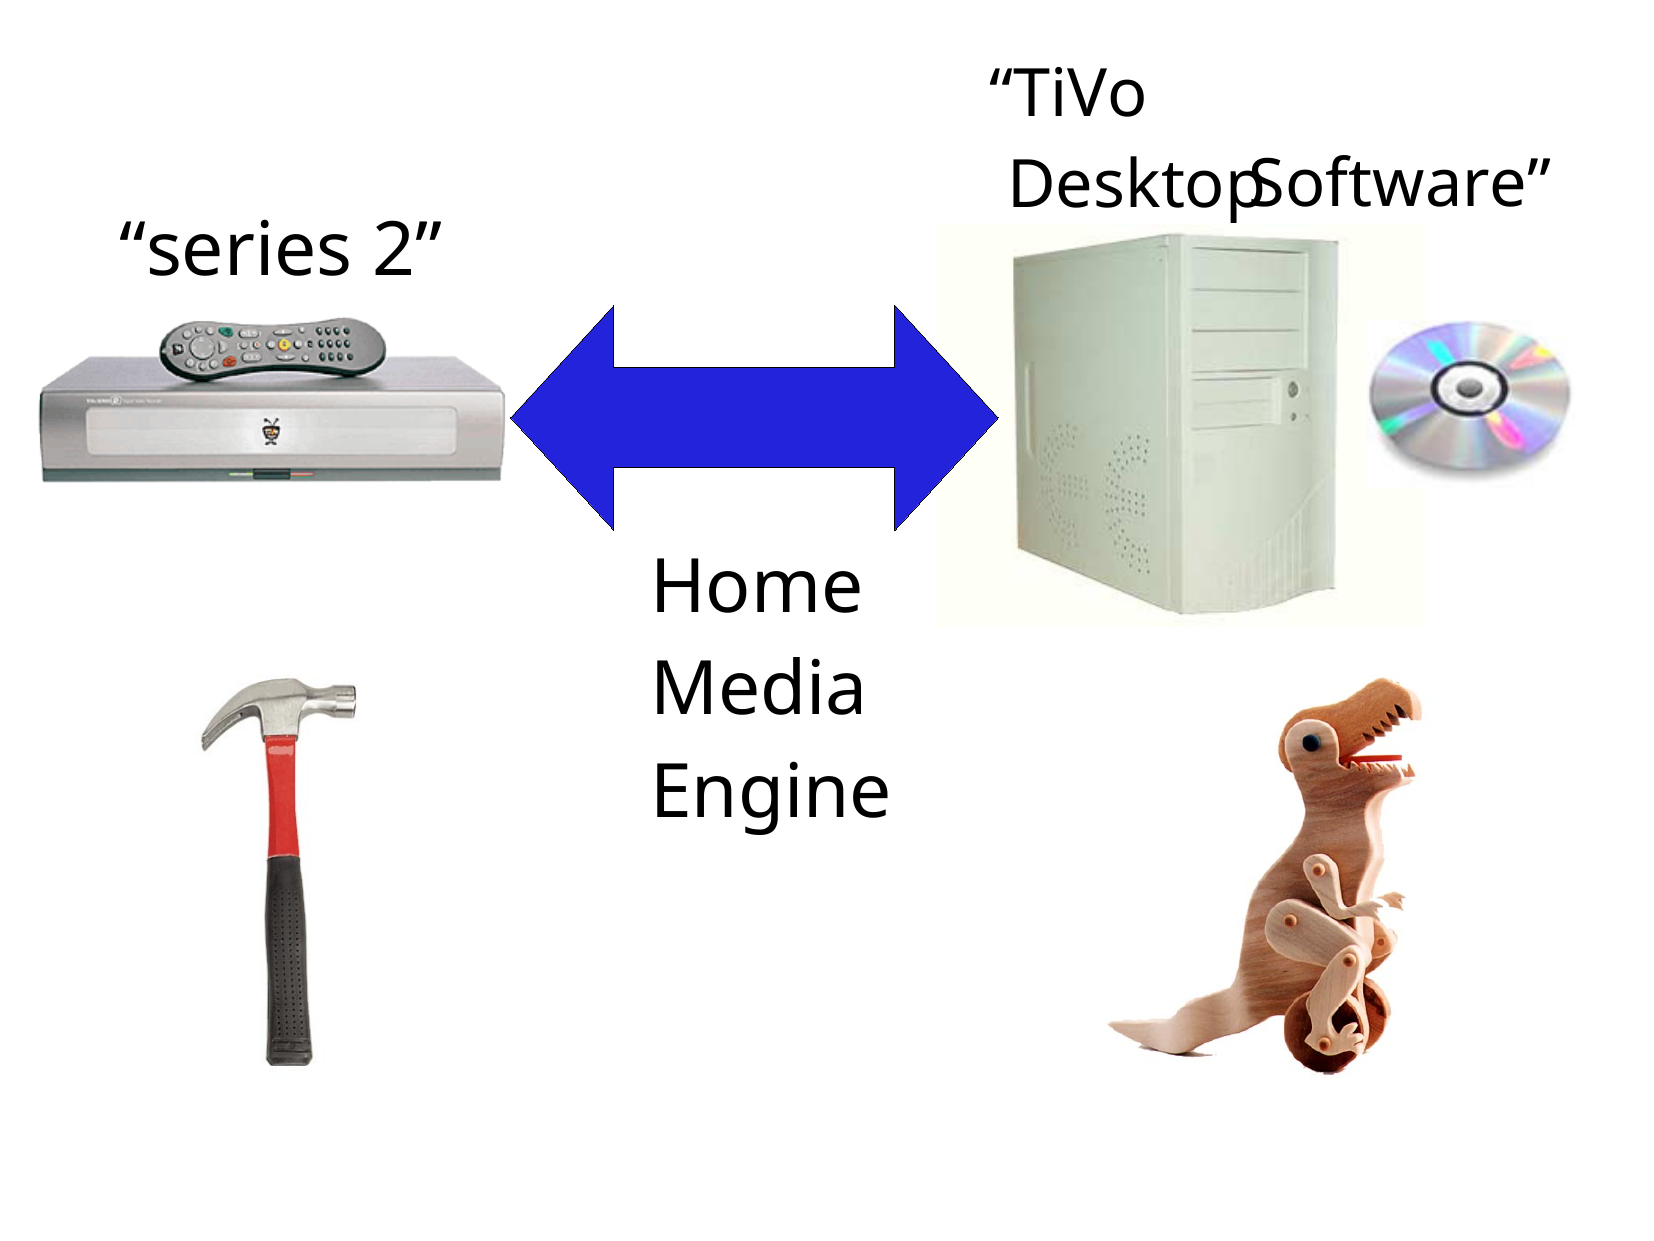

Software”
“TiVo
 Desktop
“series 2”
Home
Media
Engine